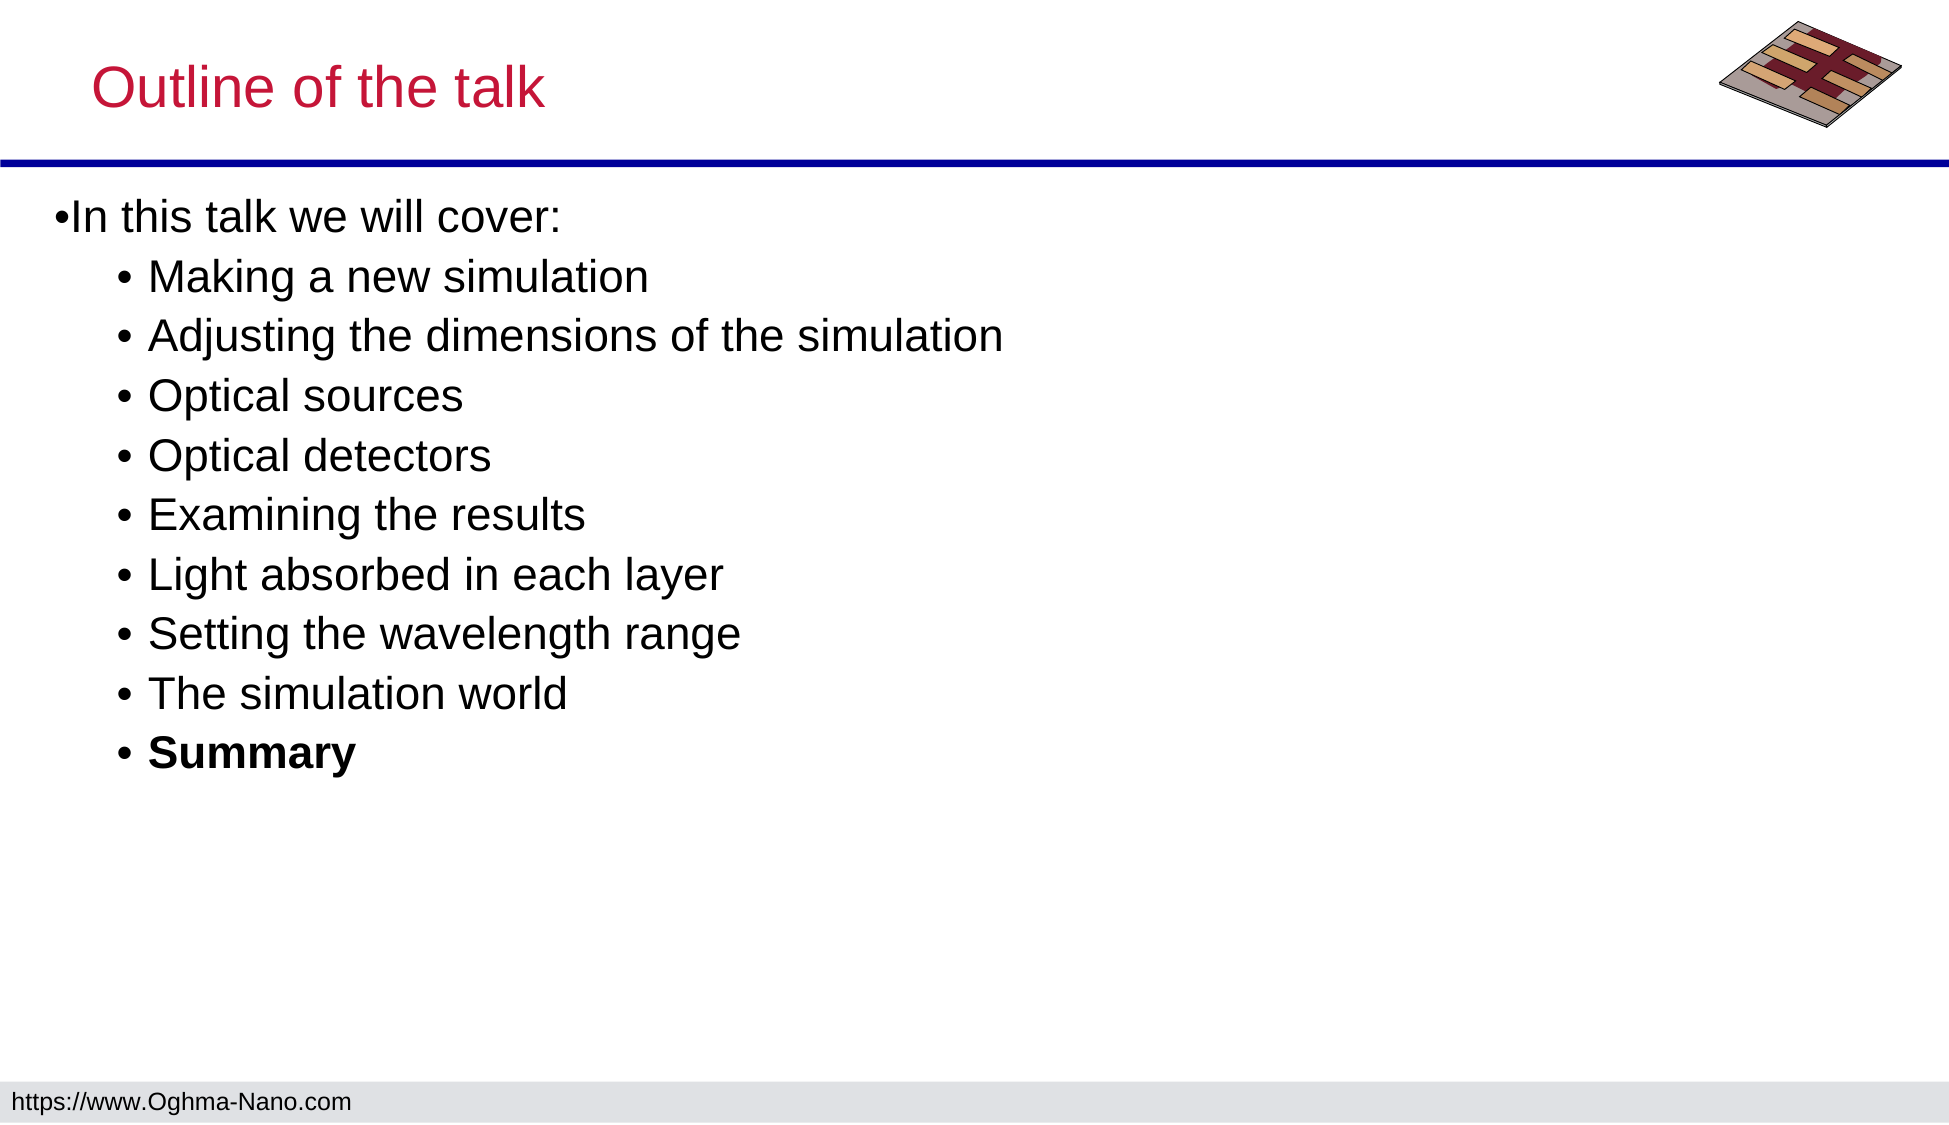

# Outline of the talk
In this talk we will cover:
Making a new simulation
Adjusting the dimensions of the simulation
Optical sources
Optical detectors
Examining the results
Light absorbed in each layer
Setting the wavelength range
The simulation world
Summary